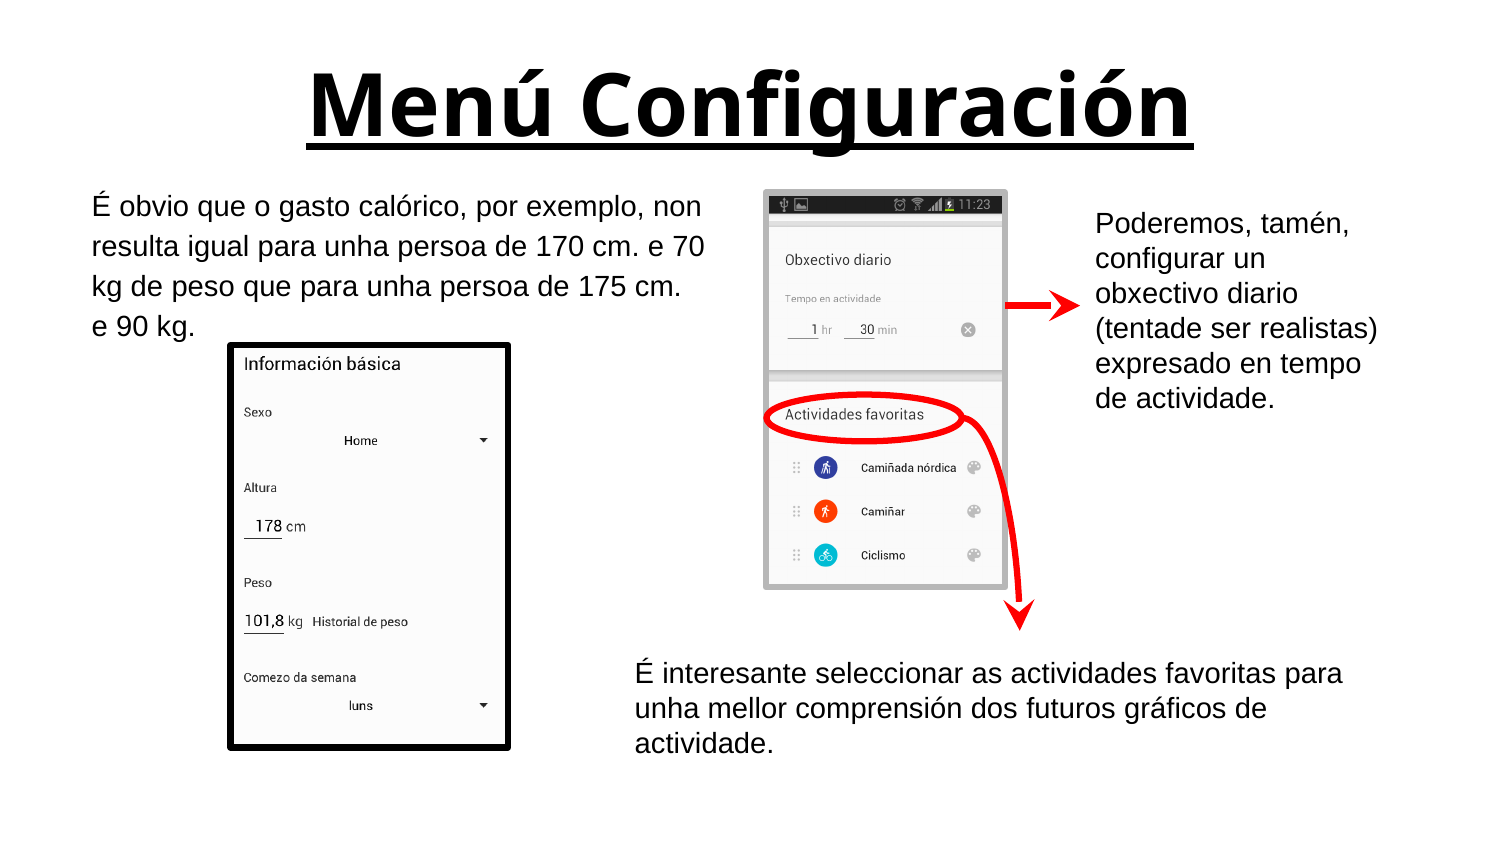

Menú Configuración
É obvio que o gasto calórico, por exemplo, non resulta igual para unha persoa de 170 cm. e 70 kg de peso que para unha persoa de 175 cm. e 90 kg.
Poderemos, tamén, configurar un obxectivo diario (tentade ser realistas) expresado en tempo de actividade.
É interesante seleccionar as actividades favoritas para unha mellor comprensión dos futuros gráficos de actividade.